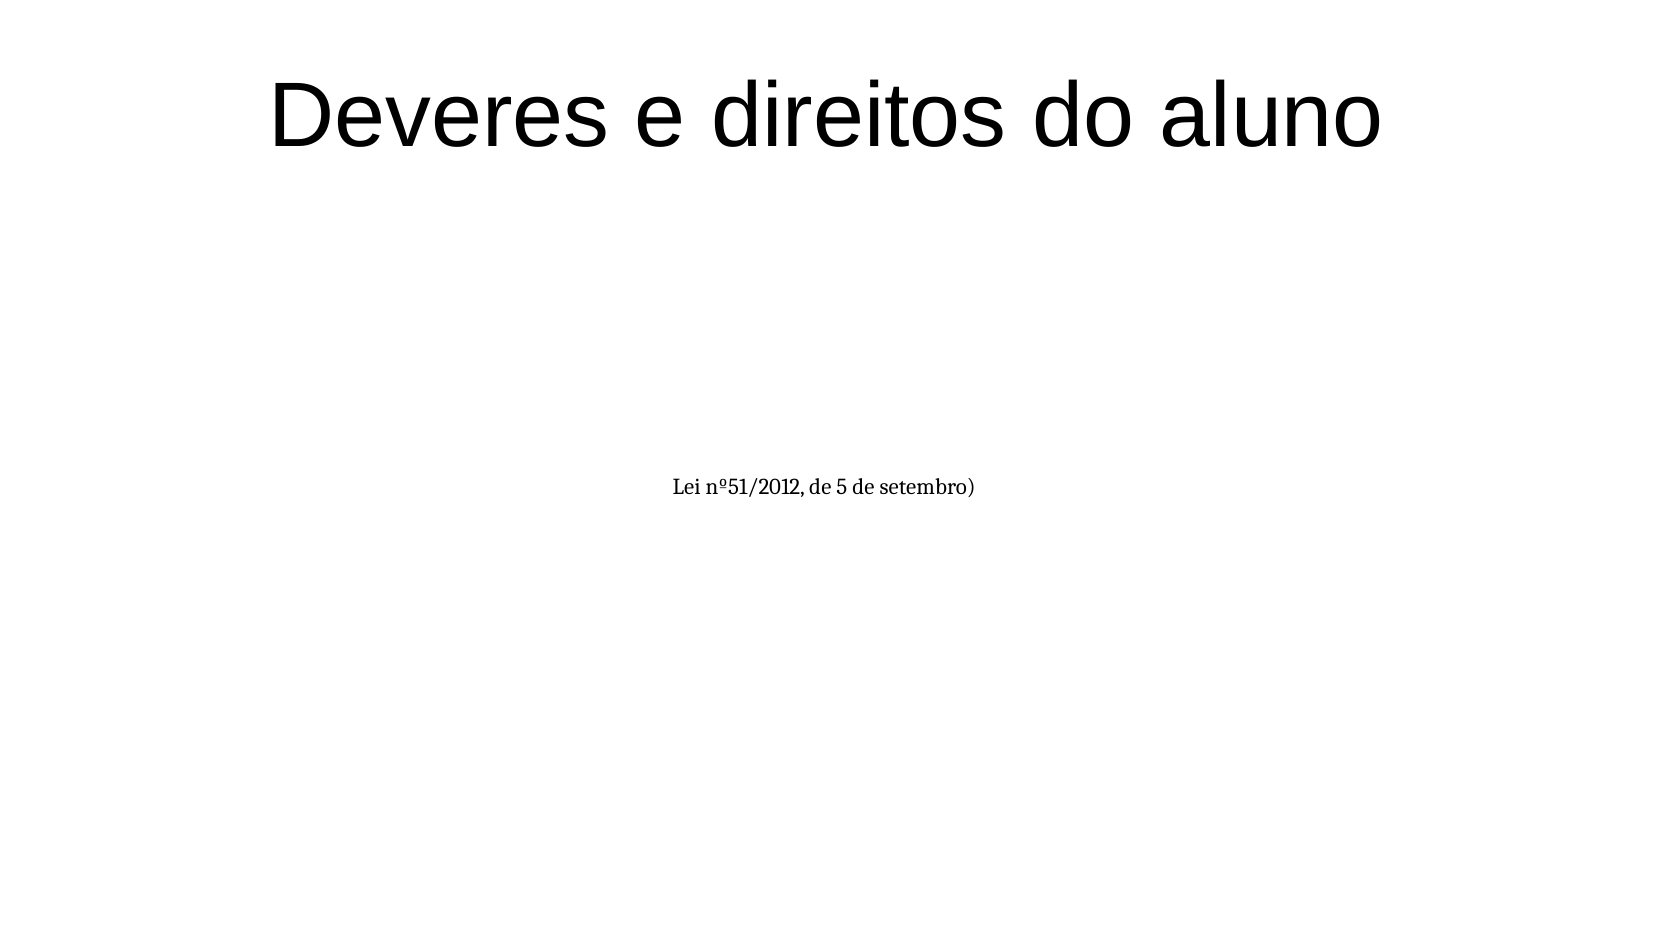

# Deveres e direitos do aluno
Lei nº51/2012, de 5 de setembro)